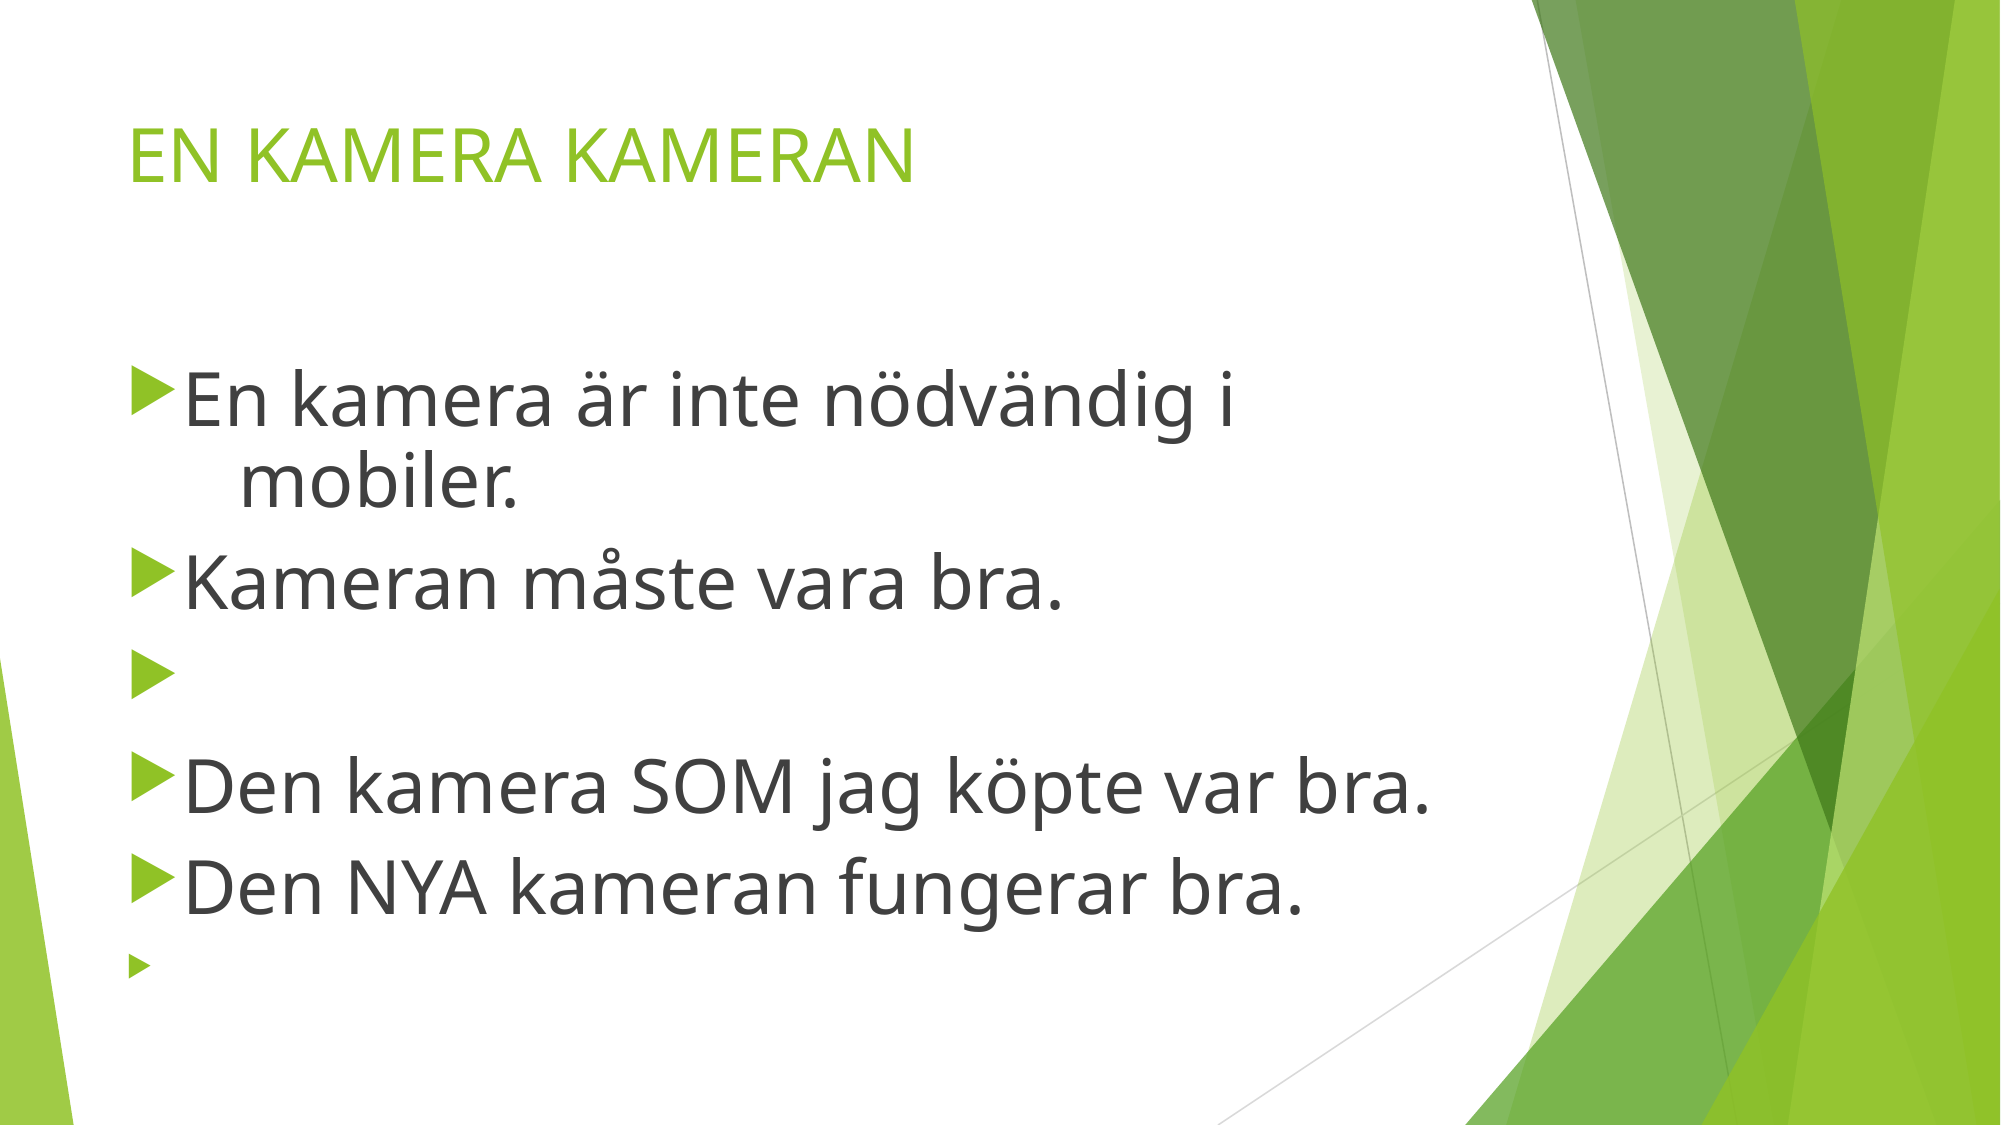

# EN KAMERA KAMERAN
En kamera är inte nödvändig i mobiler.
Kameran måste vara bra.
Den kamera SOM jag köpte var bra.
Den NYA kameran fungerar bra.